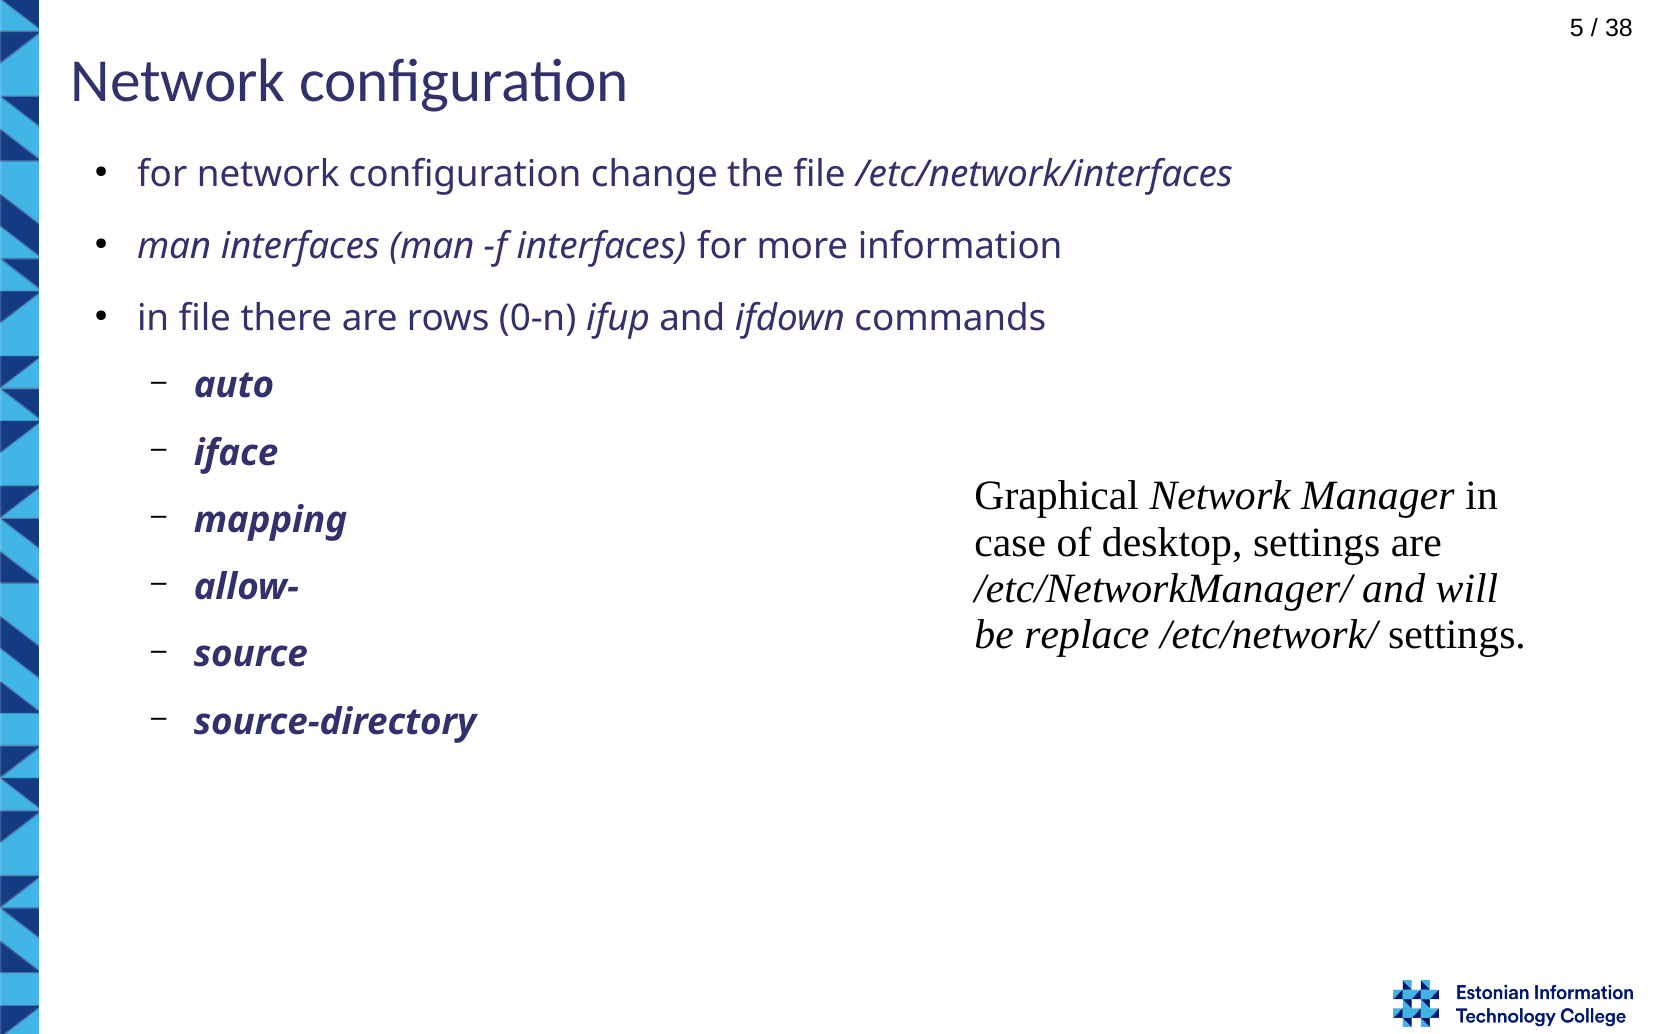

# Network configuration
for network configuration change the file /etc/network/interfaces
man interfaces (man -f interfaces) for more information
in file there are rows (0-n) ifup and ifdown commands
auto
iface
mapping
allow-
source
source-directory
Graphical Network Manager in case of desktop, settings are /etc/NetworkManager/ and will be replace /etc/network/ settings.